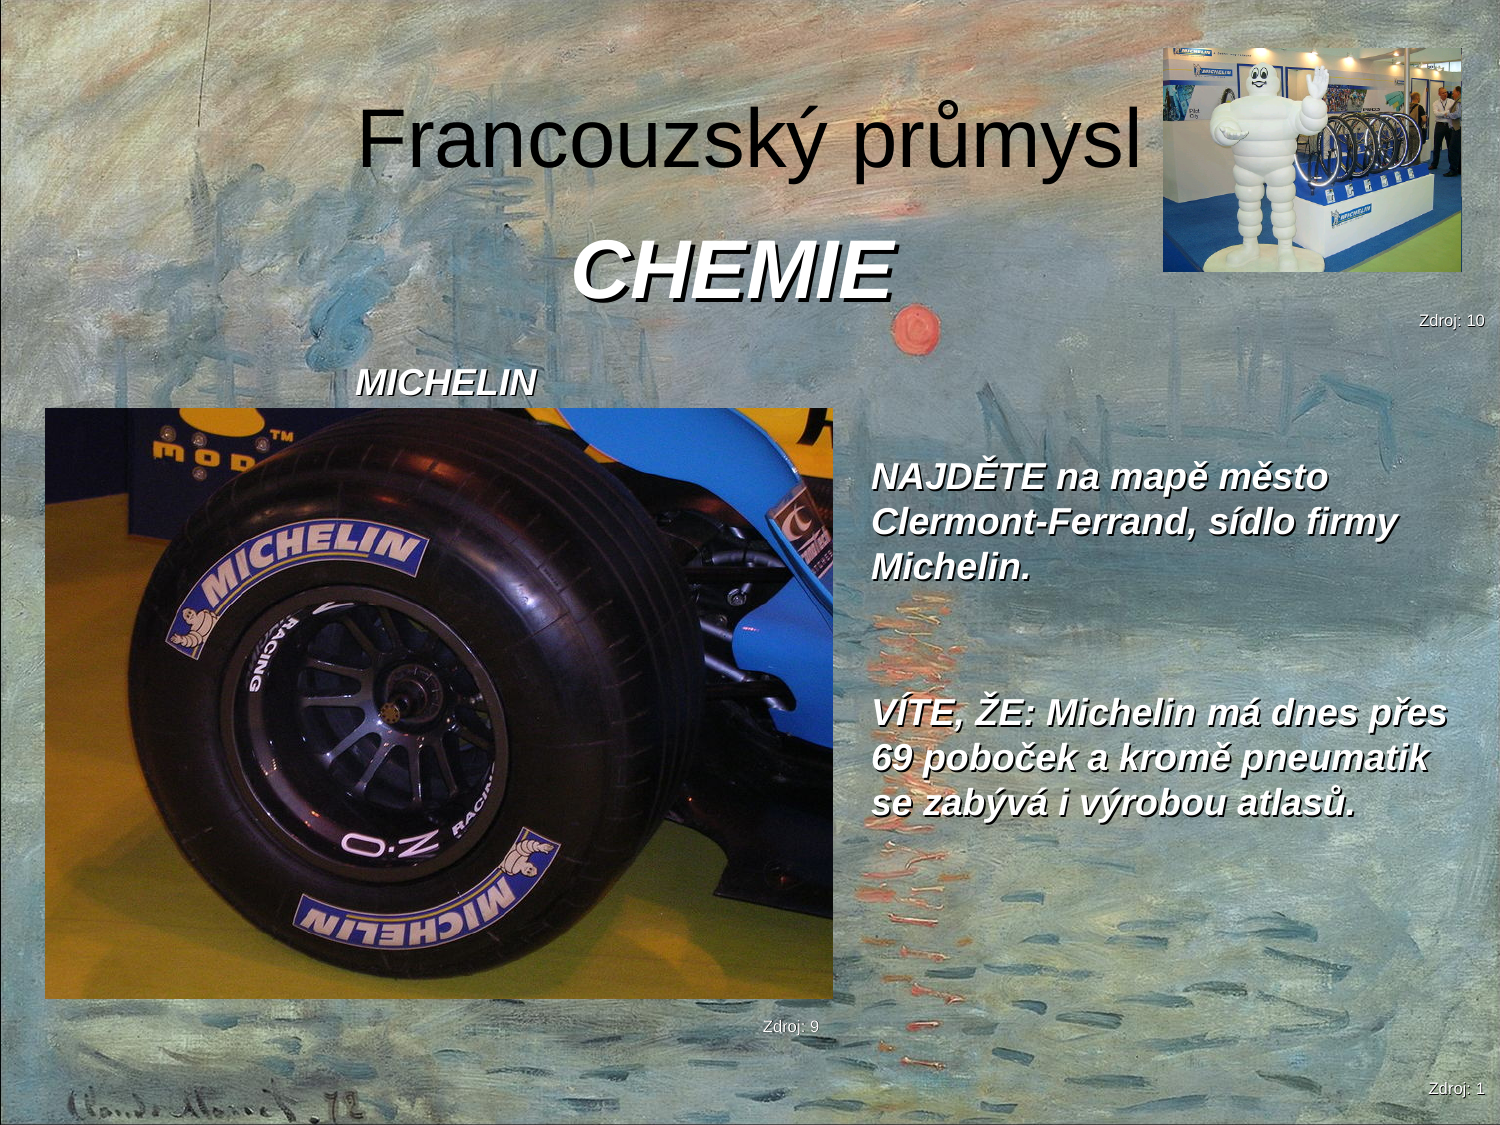

# Francouzský průmysl
CHEMIE
Zdroj: 10
 MICHELIN
NAJDĚTE na mapě město Clermont-Ferrand, sídlo firmy Michelin.
VÍTE, ŽE: Michelin má dnes přes 69 poboček a kromě pneumatik se zabývá i výrobou atlasů.
Zdroj: 9
Zdroj: 1